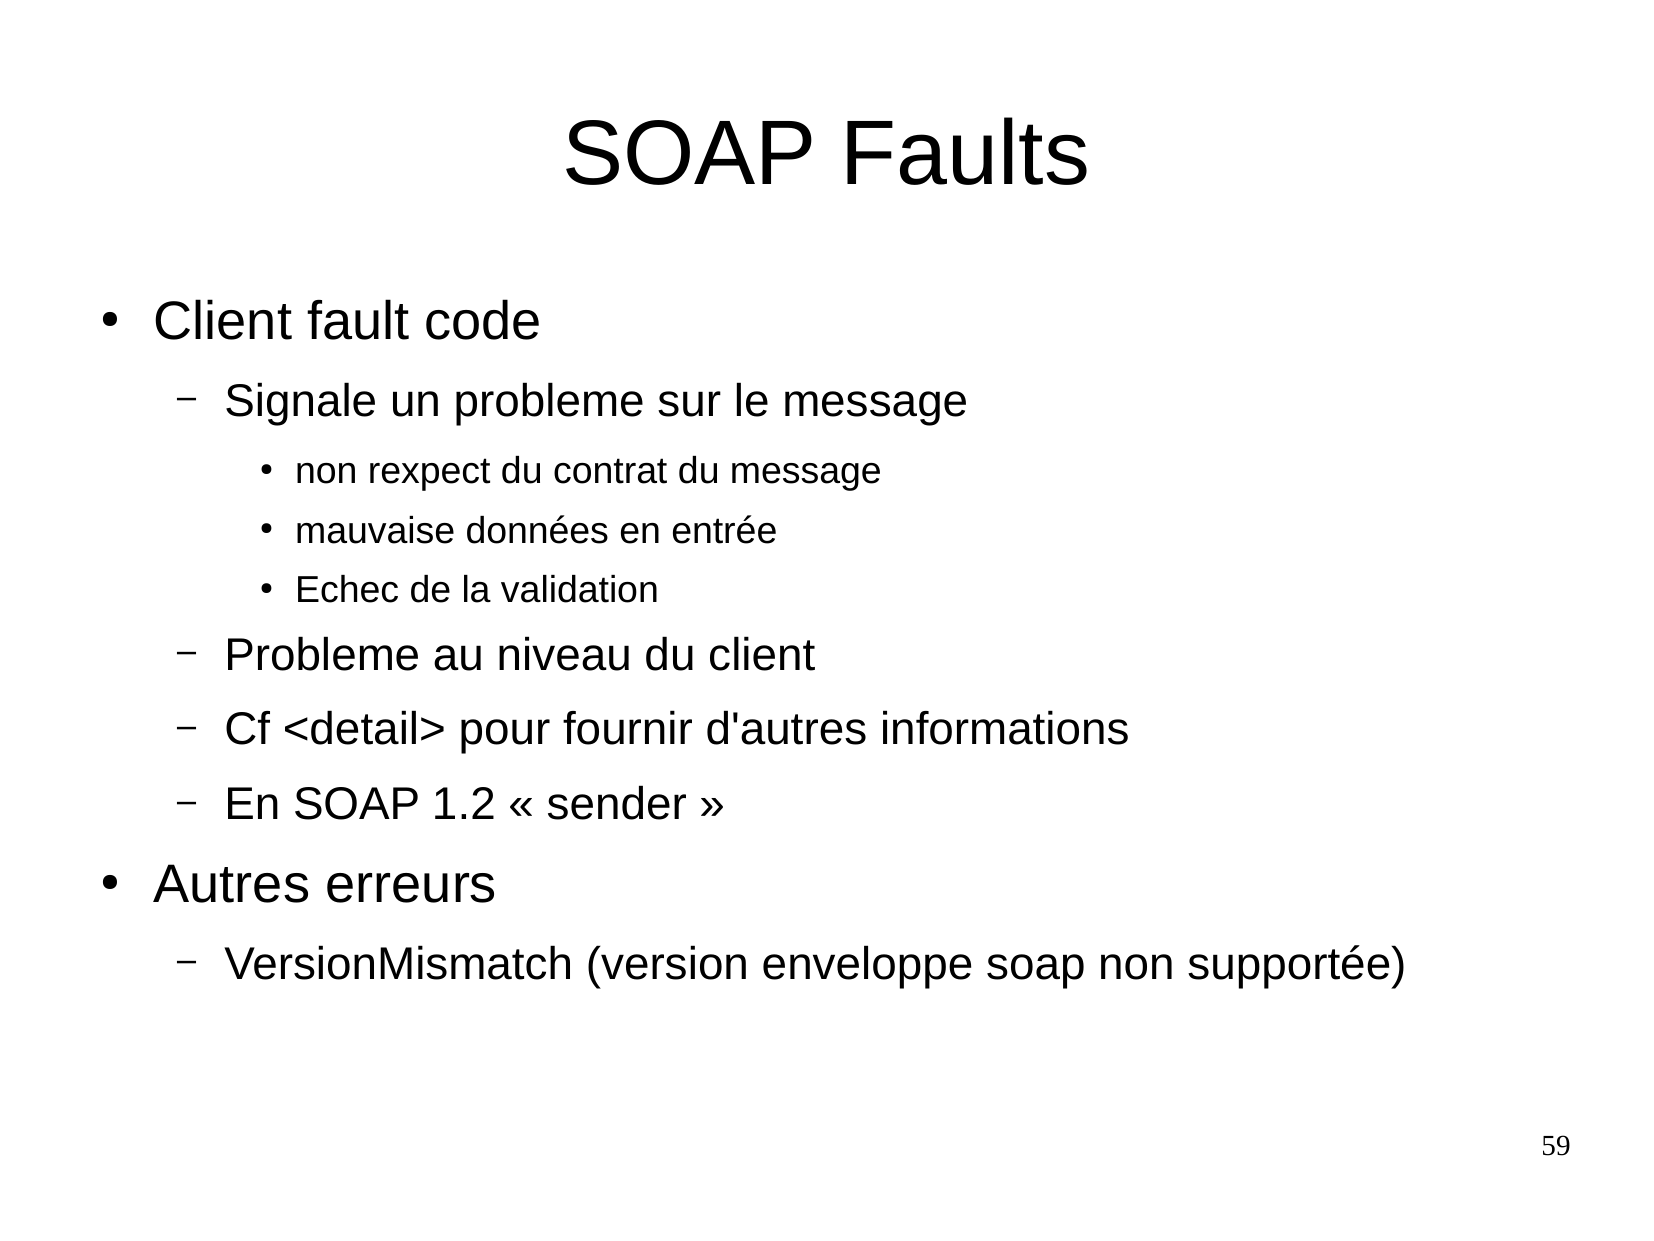

# SOAP Faults
Client fault code
Signale un probleme sur le message
non rexpect du contrat du message
mauvaise données en entrée
Echec de la validation
Probleme au niveau du client
Cf <detail> pour fournir d'autres informations
En SOAP 1.2 « sender »
Autres erreurs
VersionMismatch (version enveloppe soap non supportée)
59